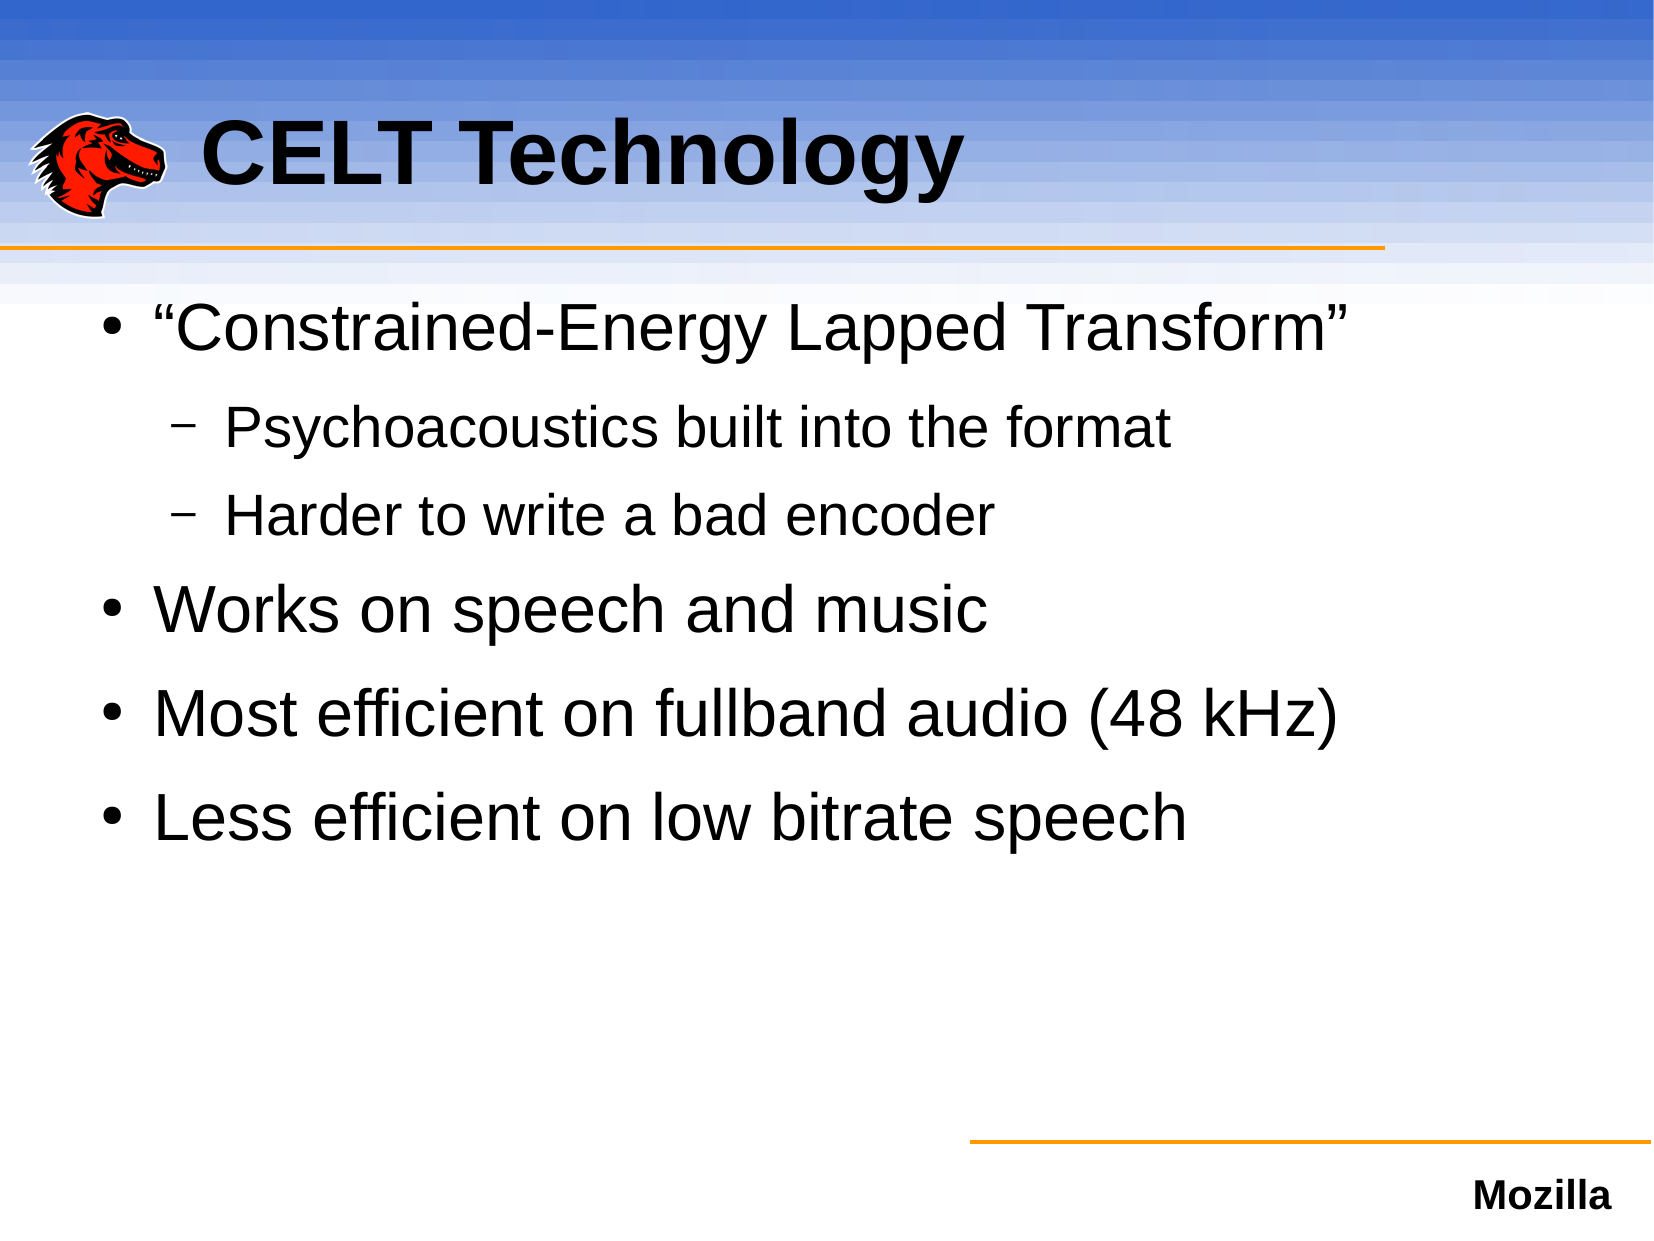

# CELT Technology
“Constrained-Energy Lapped Transform”
Psychoacoustics built into the format
Harder to write a bad encoder
Works on speech and music
Most efficient on fullband audio (48 kHz)
Less efficient on low bitrate speech